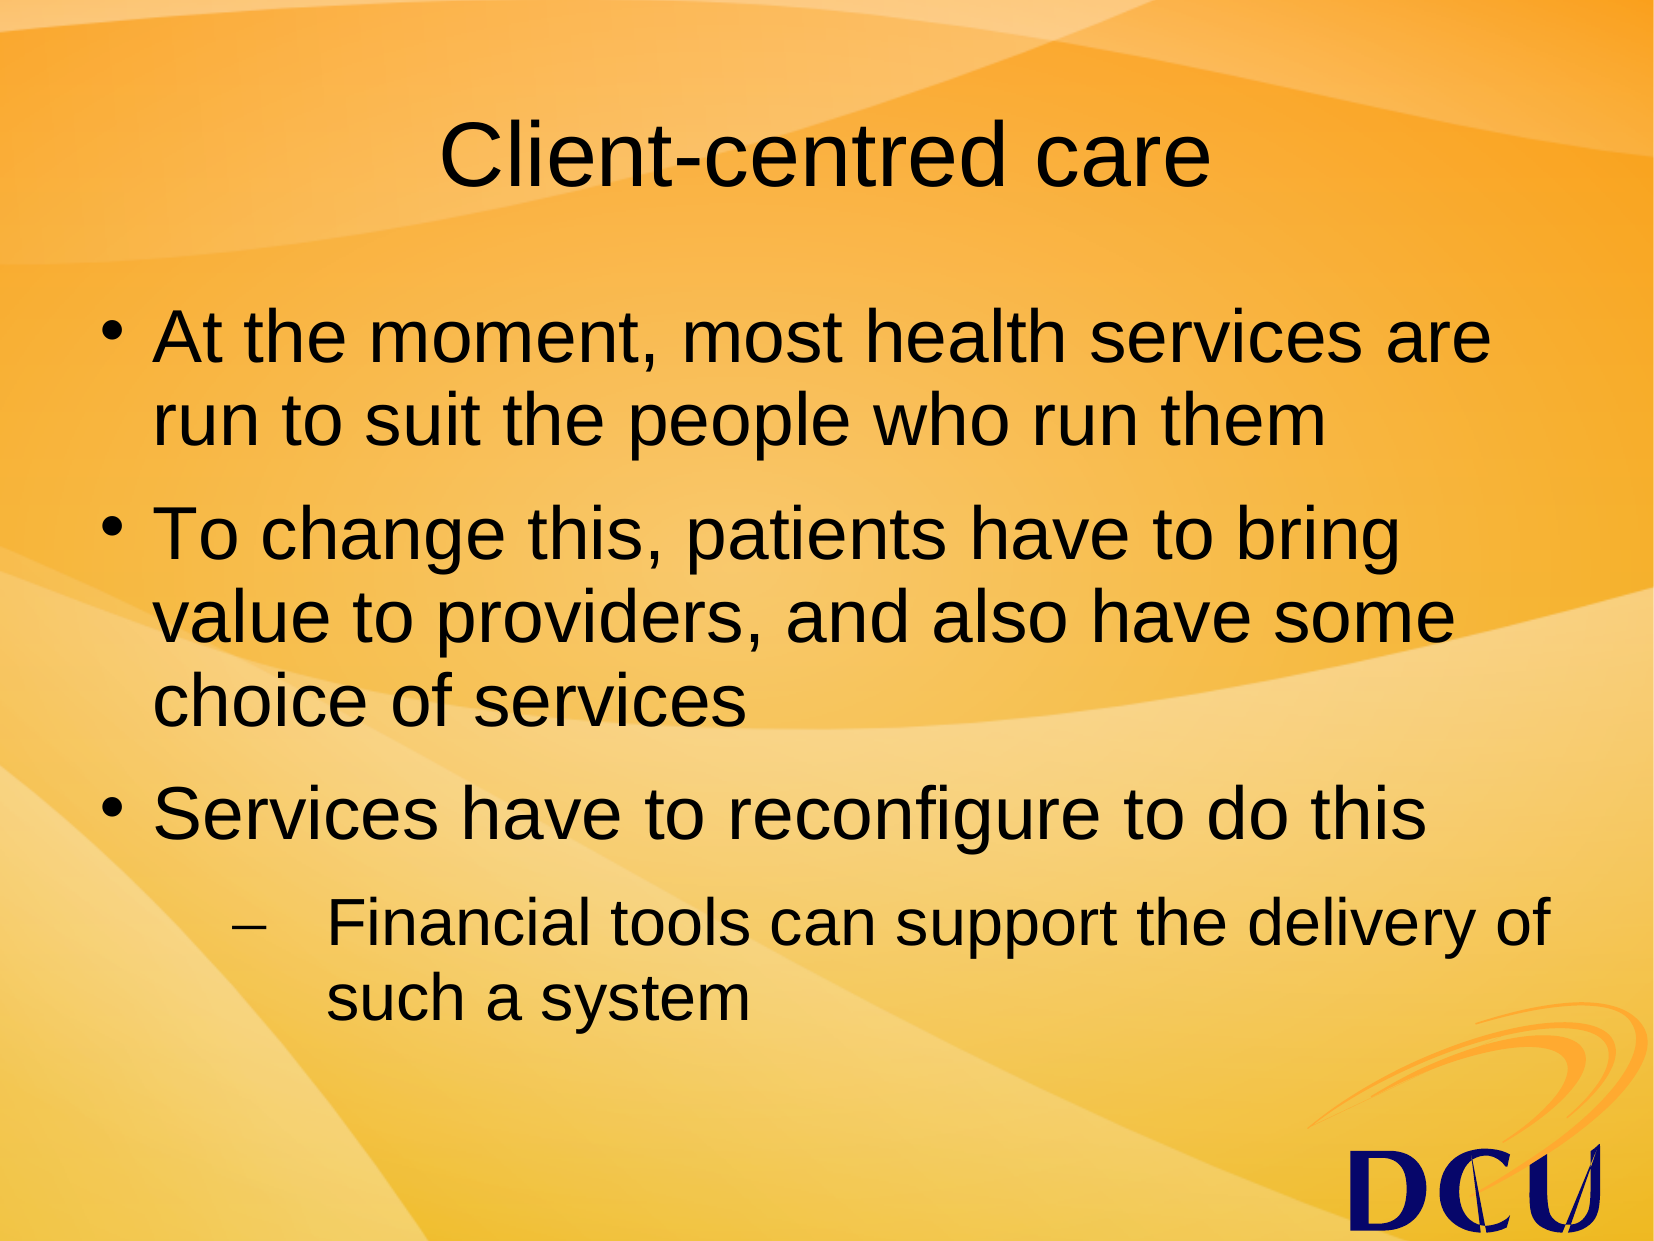

# Client-centred care
At the moment, most health services are run to suit the people who run them
To change this, patients have to bring value to providers, and also have some choice of services
Services have to reconfigure to do this
Financial tools can support the delivery of such a system